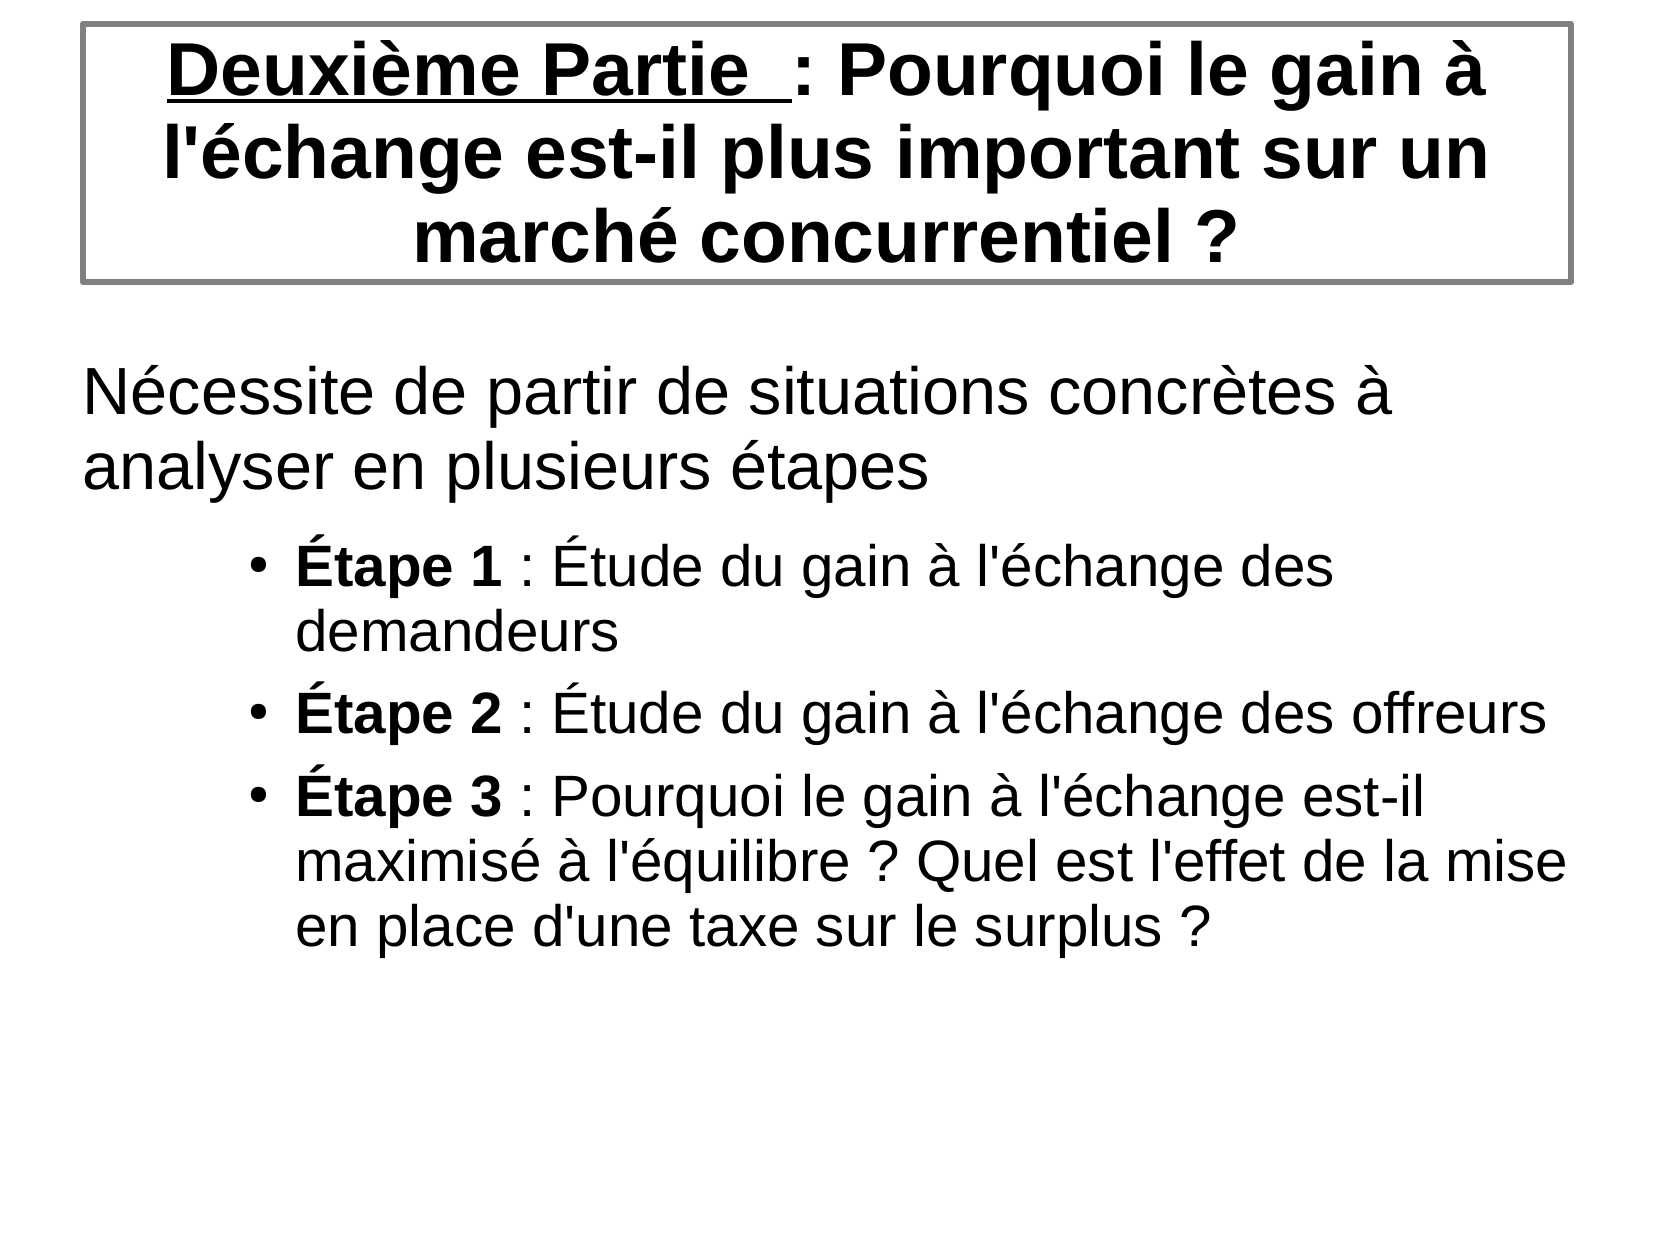

# Deuxième Partie : Pourquoi le gain à l'échange est-il plus important sur un marché concurrentiel ?
Nécessite de partir de situations concrètes à analyser en plusieurs étapes
Étape 1 : Étude du gain à l'échange des demandeurs
Étape 2 : Étude du gain à l'échange des offreurs
Étape 3 : Pourquoi le gain à l'échange est-il maximisé à l'équilibre ? Quel est l'effet de la mise en place d'une taxe sur le surplus ?